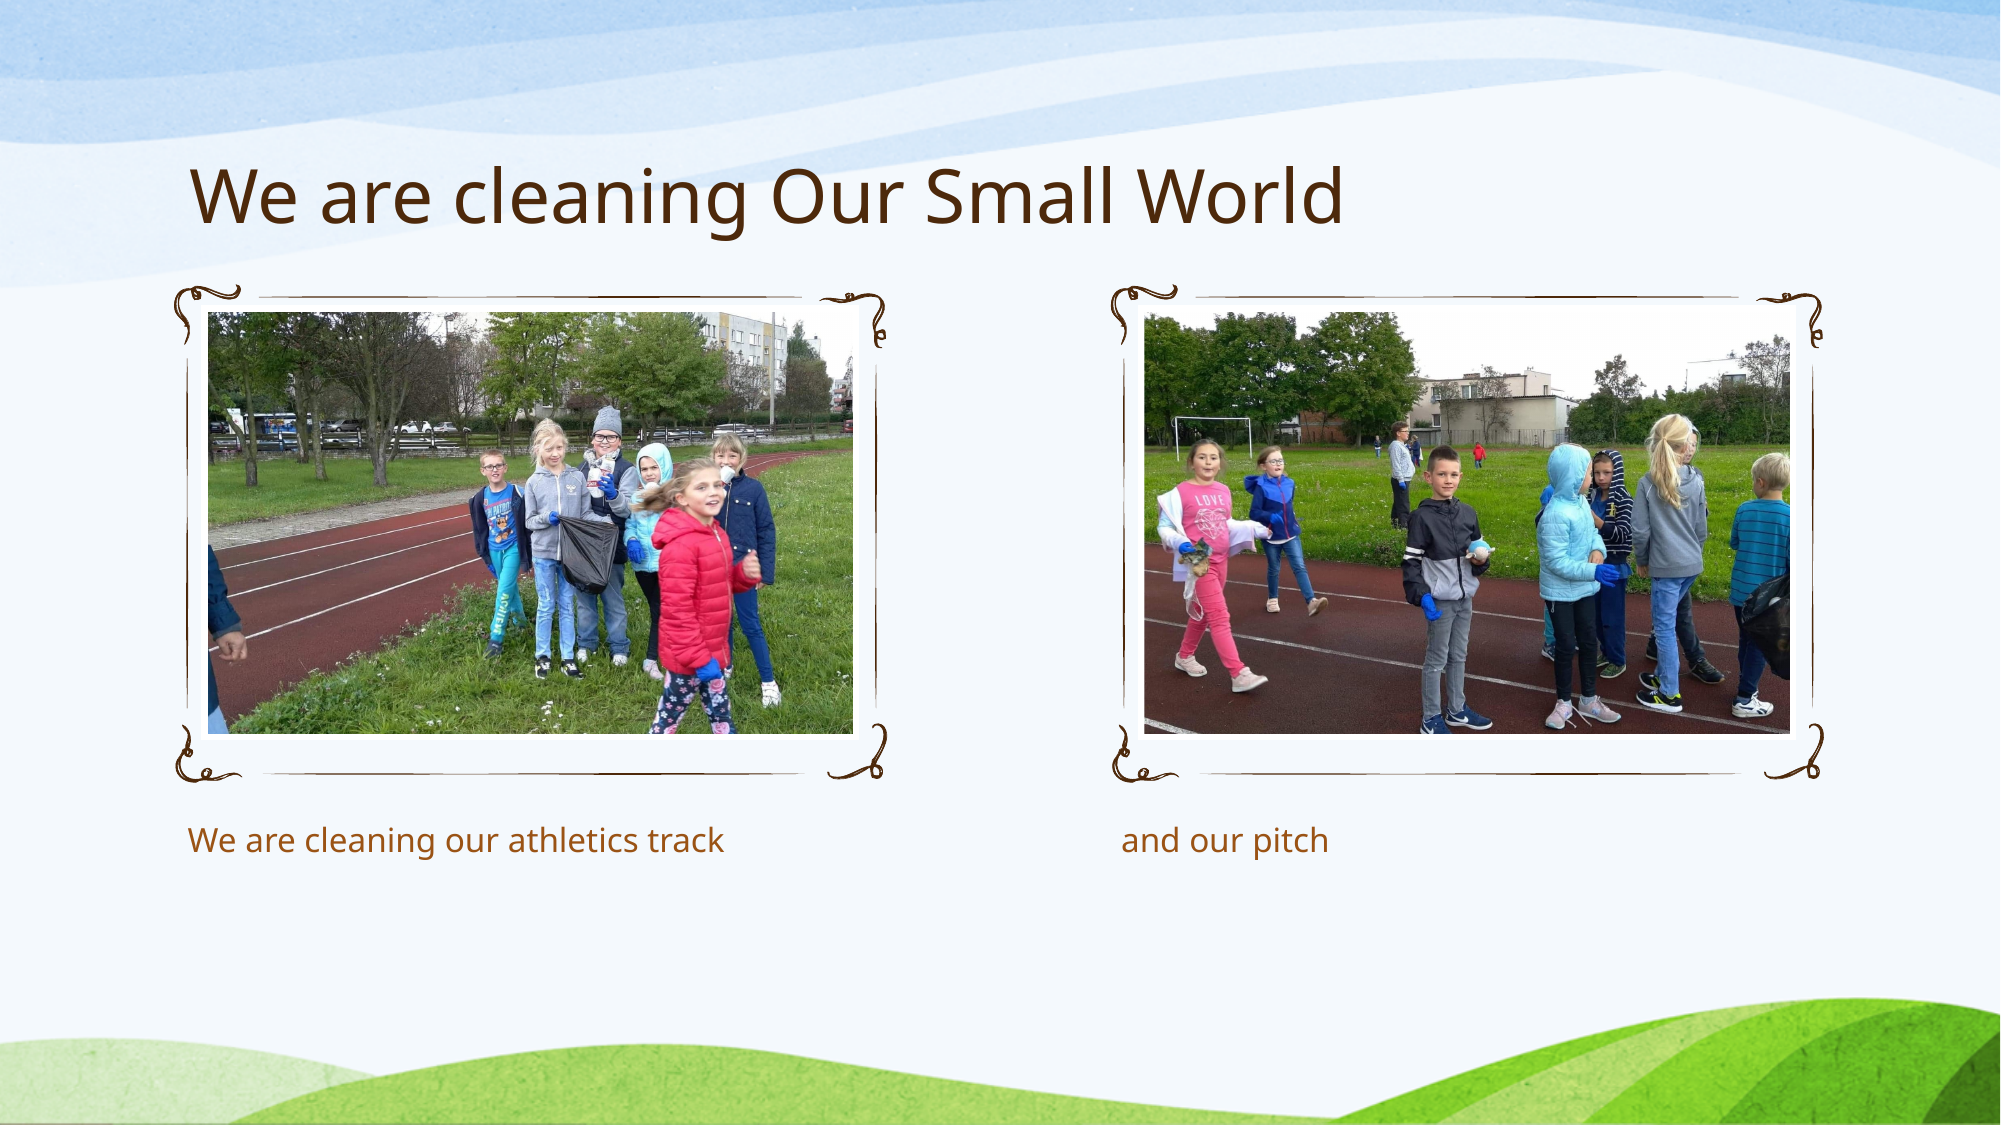

# We are cleaning Our Small World
We are cleaning our athletics track
and our pitch